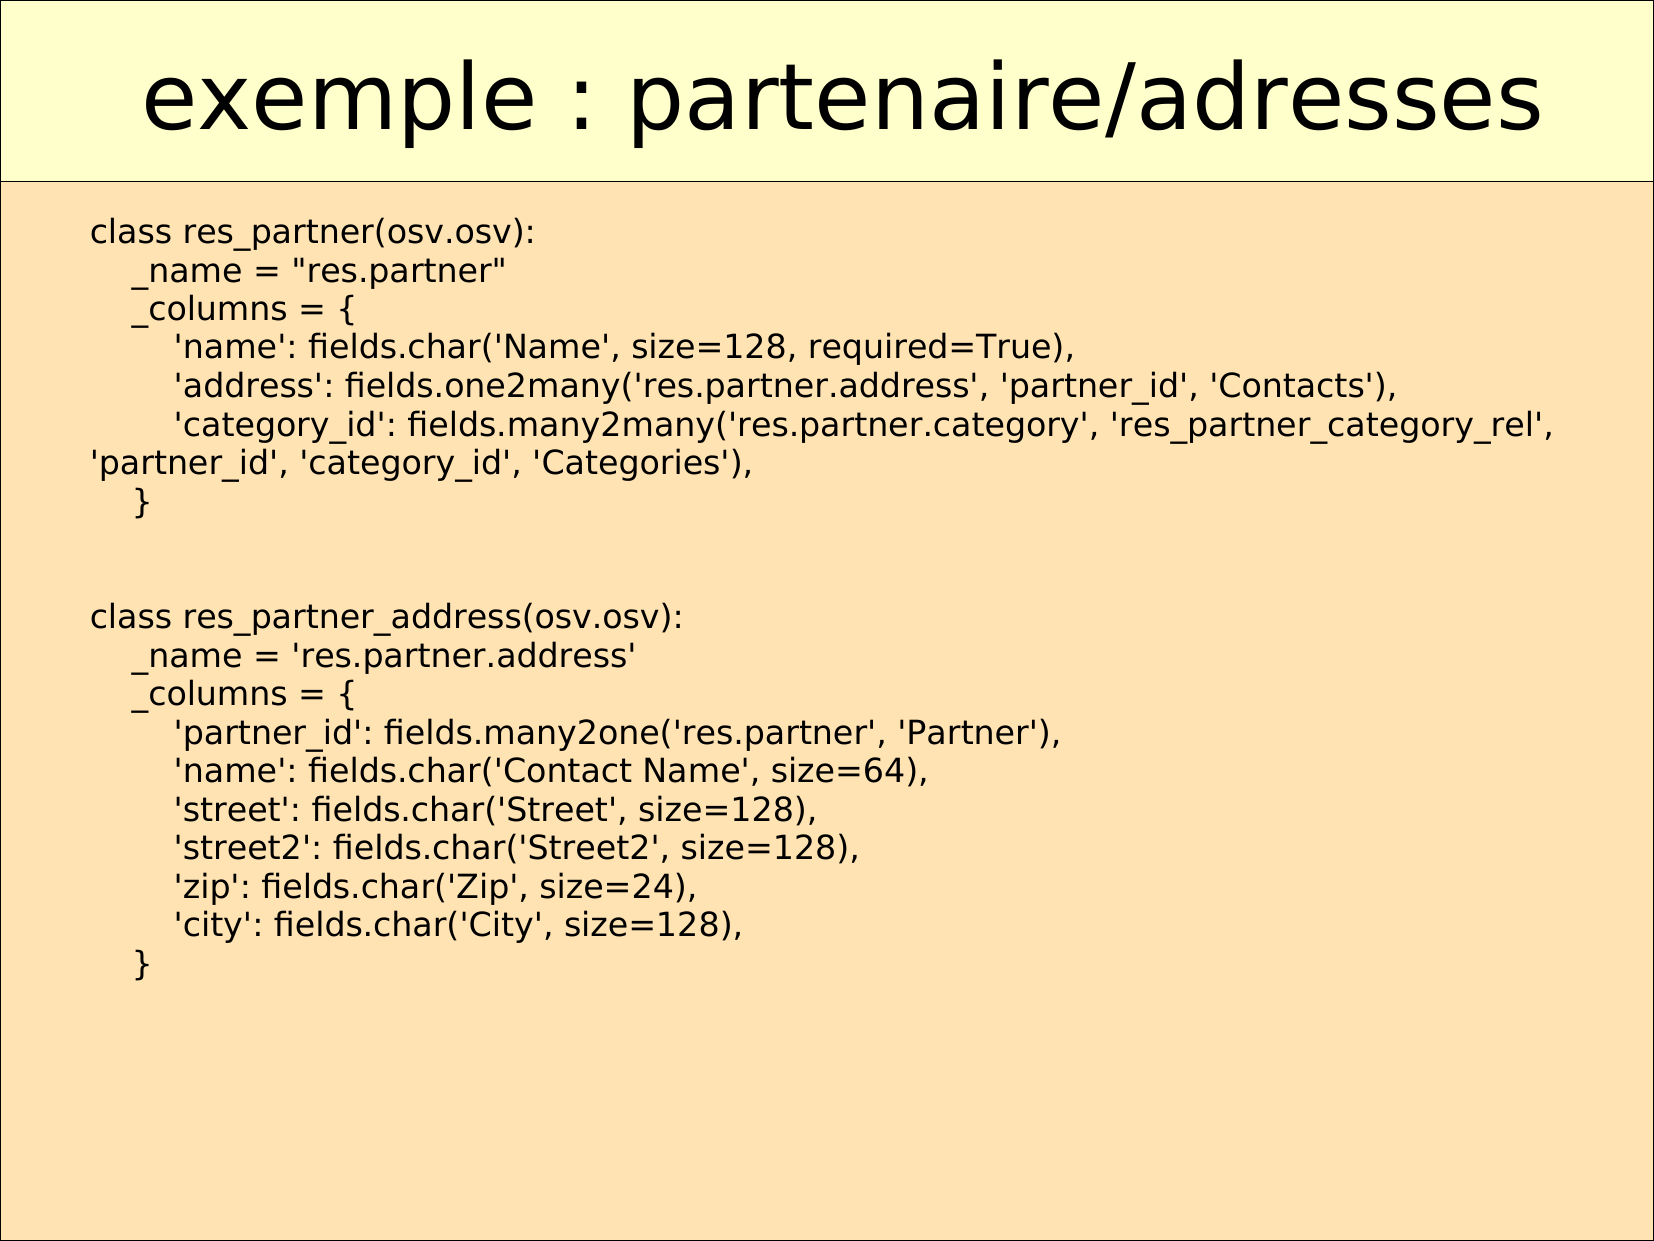

# exemple : partenaire/adresses
class res_partner(osv.osv):
 _name = "res.partner"
 _columns = {
 'name': fields.char('Name', size=128, required=True),
 'address': fields.one2many('res.partner.address', 'partner_id', 'Contacts'),
 'category_id': fields.many2many('res.partner.category', 'res_partner_category_rel', 'partner_id', 'category_id', 'Categories'),
 }
class res_partner_address(osv.osv):
 _name = 'res.partner.address'
 _columns = {
 'partner_id': fields.many2one('res.partner', 'Partner'),
 'name': fields.char('Contact Name', size=64),
 'street': fields.char('Street', size=128),
 'street2': fields.char('Street2', size=128),
 'zip': fields.char('Zip', size=24),
 'city': fields.char('City', size=128),
 }